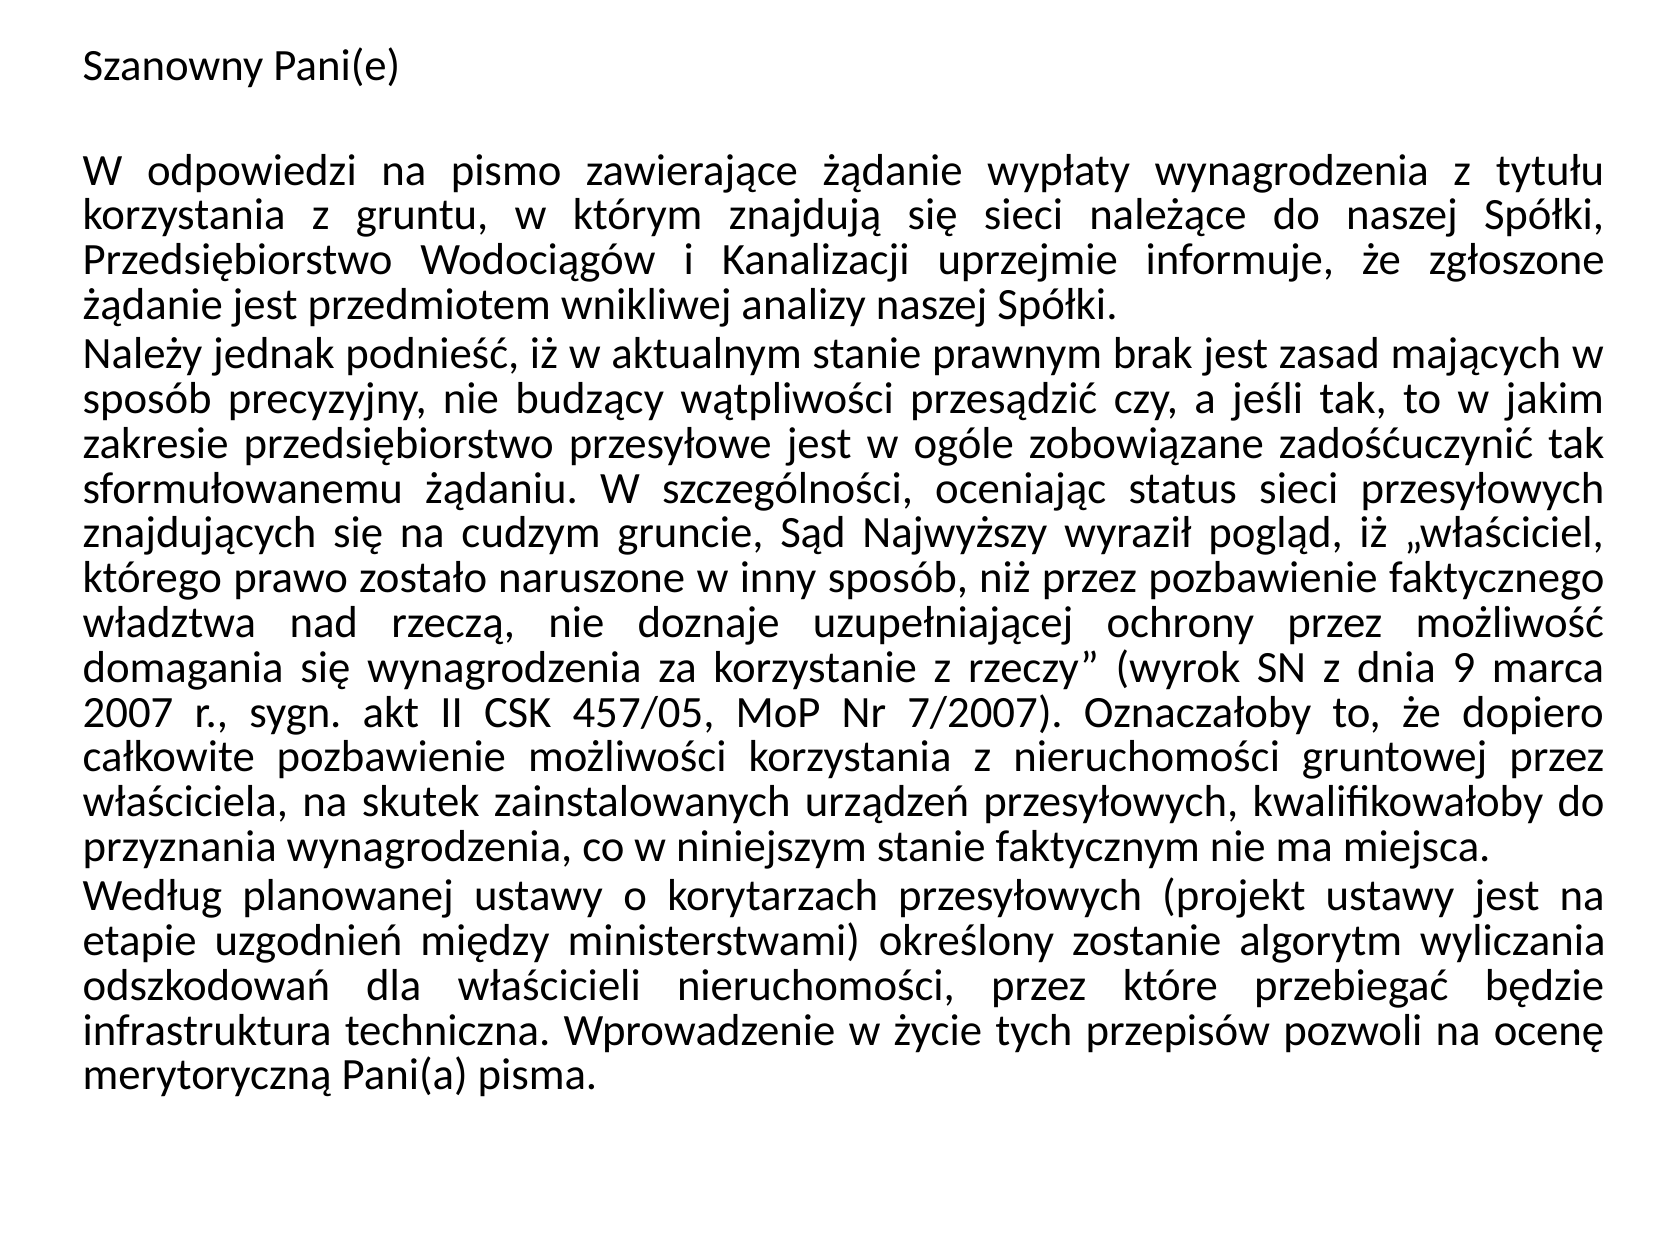

#
Szanowny Pani(e)
W odpowiedzi na pismo zawierające żądanie wypłaty wynagrodzenia z tytułu korzystania z gruntu, w którym znajdują się sieci należące do naszej Spółki, Przedsiębiorstwo Wodociągów i Kanalizacji uprzejmie informuje, że zgłoszone żądanie jest przedmiotem wnikliwej analizy naszej Spółki.
Należy jednak podnieść, iż w aktualnym stanie prawnym brak jest zasad mających w sposób precyzyjny, nie budzący wątpliwości przesądzić czy, a jeśli tak, to w jakim zakresie przedsiębiorstwo przesyłowe jest w ogóle zobowiązane zadośćuczynić tak sformułowanemu żądaniu. W szczególności, oceniając status sieci przesyłowych znajdujących się na cudzym gruncie, Sąd Najwyższy wyraził pogląd, iż „właściciel, którego prawo zostało naruszone w inny sposób, niż przez pozbawienie faktycznego władztwa nad rzeczą, nie doznaje uzupełniającej ochrony przez możliwość domagania się wynagrodzenia za korzystanie z rzeczy” (wyrok SN z dnia 9 marca 2007 r., sygn. akt II CSK 457/05, MoP Nr 7/2007). Oznaczałoby to, że dopiero całkowite pozbawienie możliwości korzystania z nieruchomości gruntowej przez właściciela, na skutek zainstalowanych urządzeń przesyłowych, kwalifikowałoby do przyznania wynagrodzenia, co w niniejszym stanie faktycznym nie ma miejsca.
Według planowanej ustawy o korytarzach przesyłowych (projekt ustawy jest na etapie uzgodnień między ministerstwami) określony zostanie algorytm wyliczania odszkodowań dla właścicieli nieruchomości, przez które przebiegać będzie infrastruktura techniczna. Wprowadzenie w życie tych przepisów pozwoli na ocenę merytoryczną Pani(a) pisma.